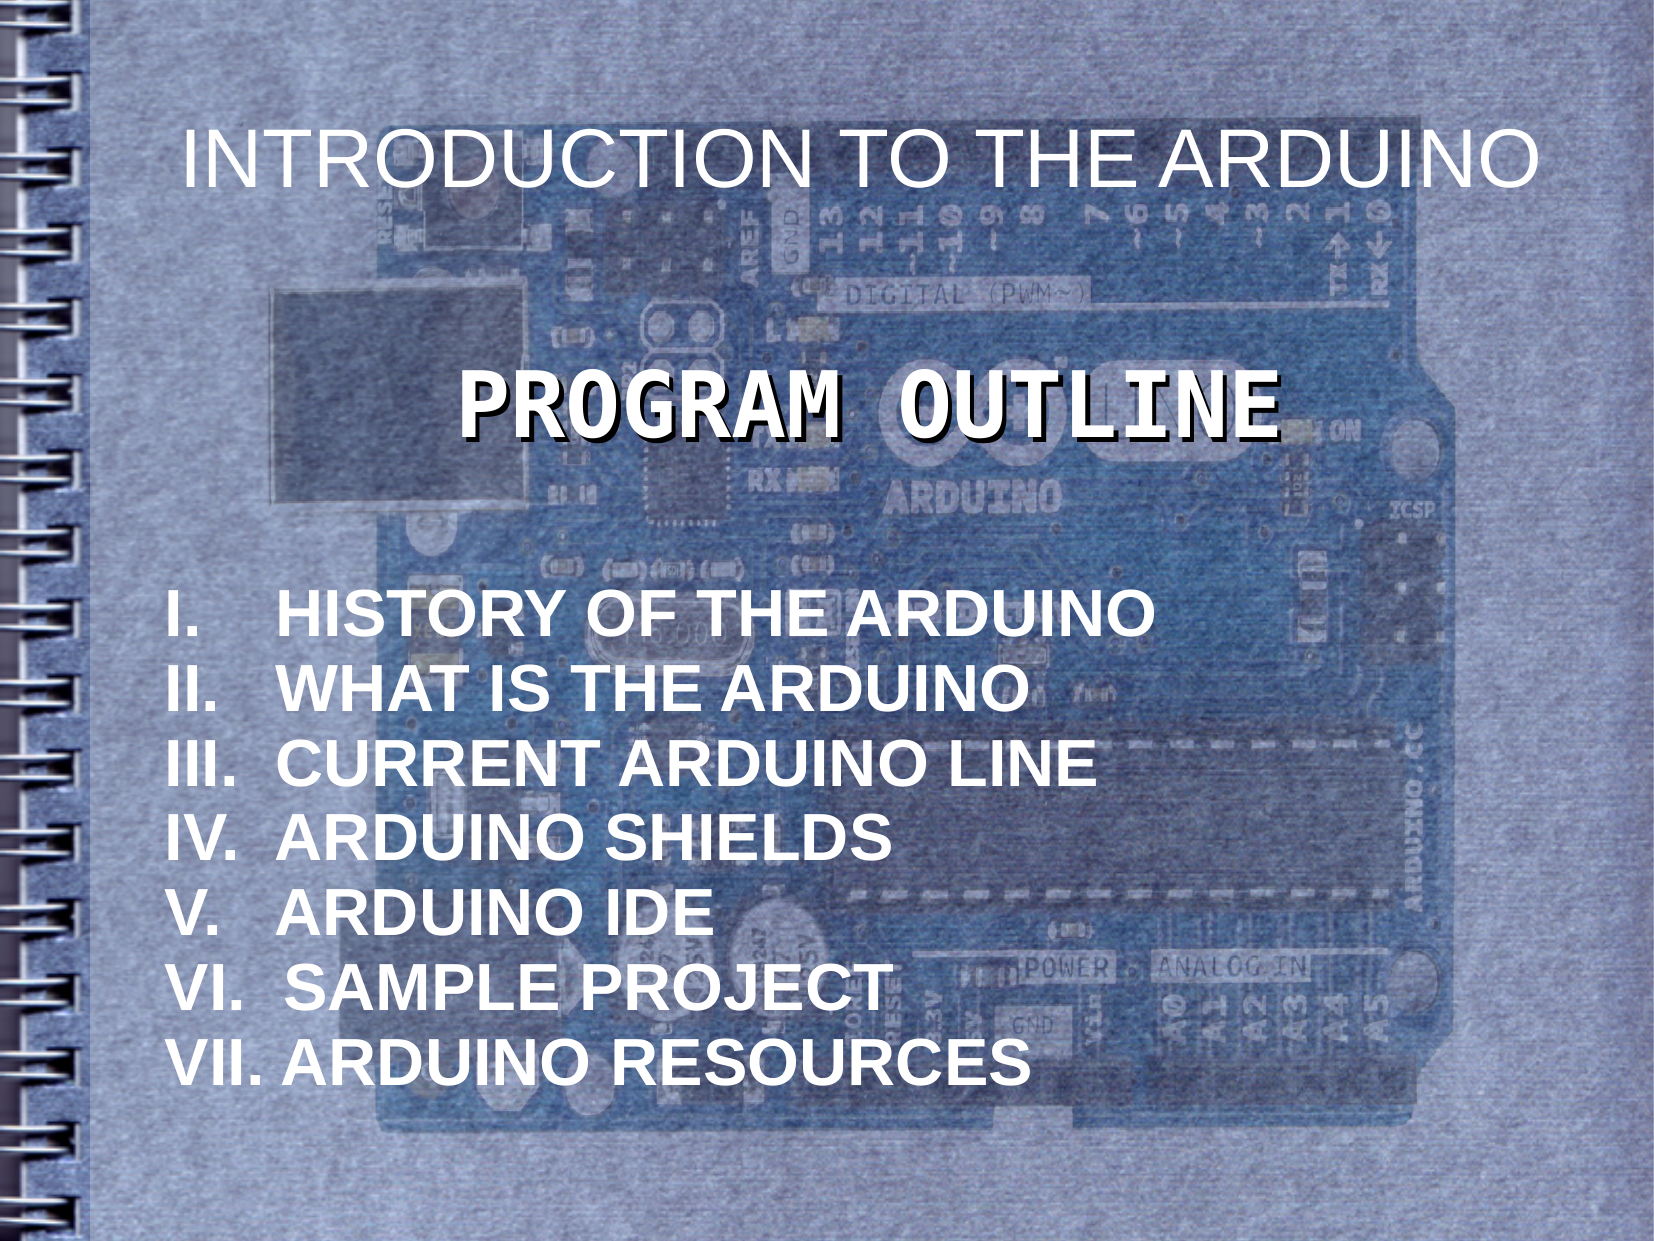

INTRODUCTION TO THE ARDUINO
PROGRAM OUTLINE
I. HISTORY OF THE ARDUINO
II. WHAT IS THE ARDUINO
III. CURRENT ARDUINO LINE
IV. ARDUINO SHIELDS
V. ARDUINO IDE
VI. SAMPLE PROJECT
VII. ARDUINO RESOURCES